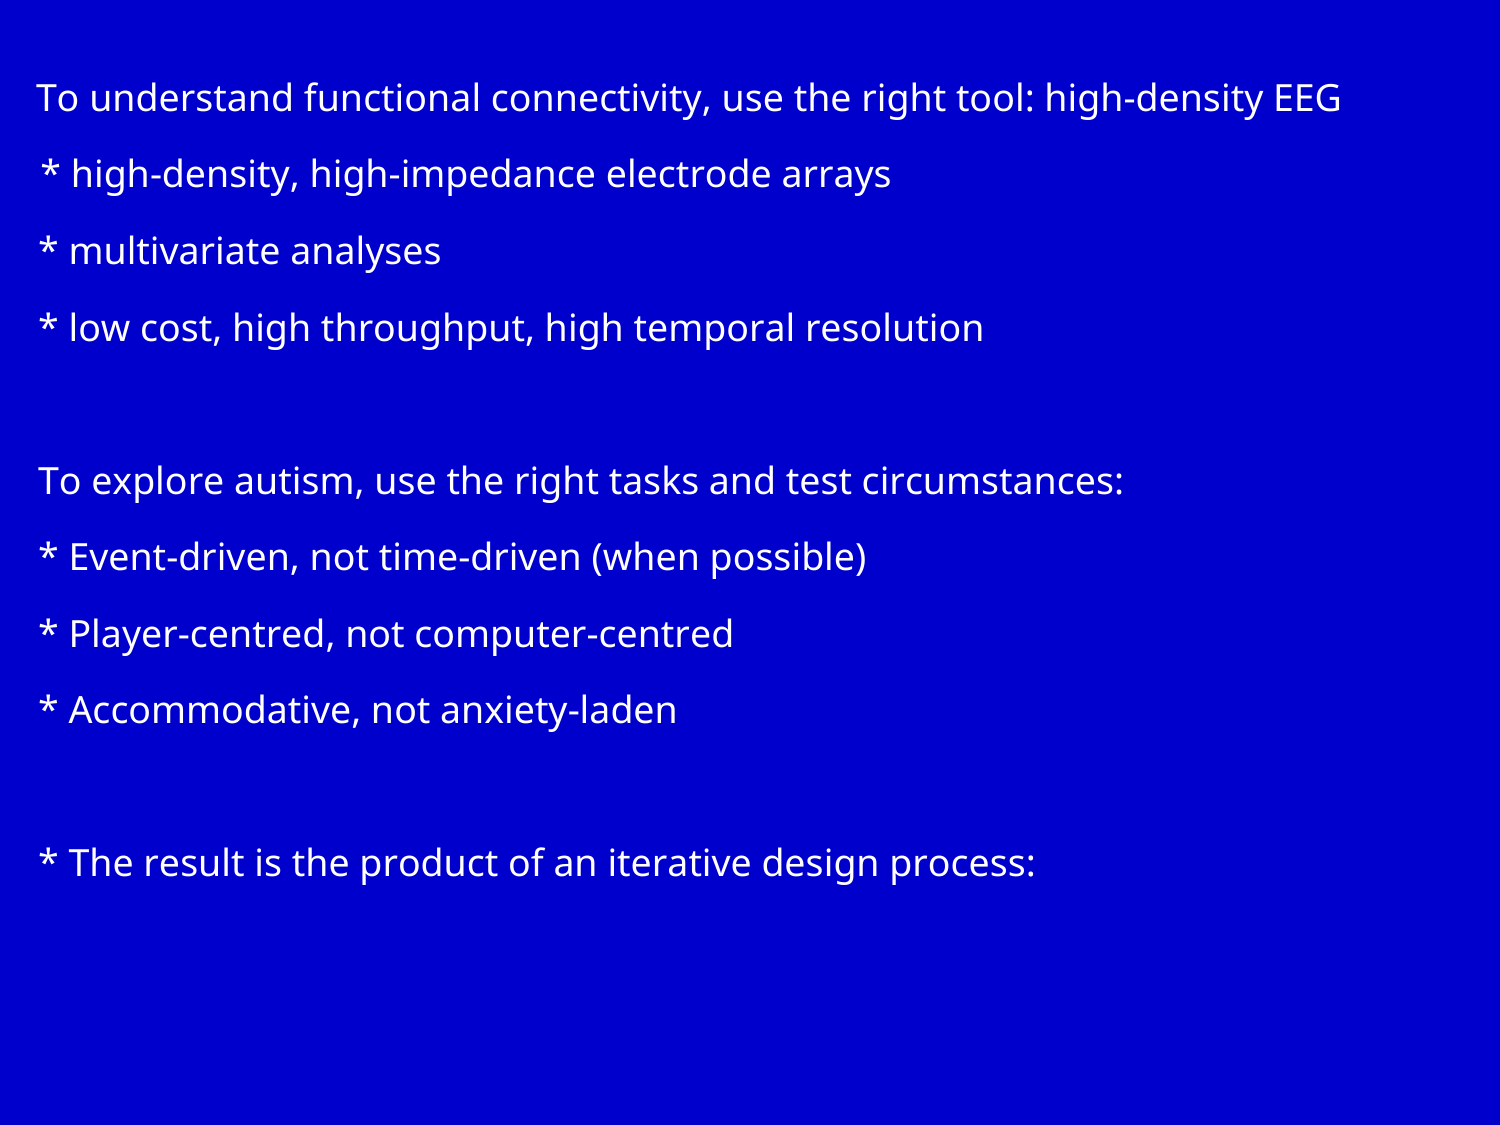

# To understand functional connectivity, use the right tool: high-density EEG * high-density, high-impedance electrode arrays * multivariate analyses * low cost, high throughput, high temporal resolution To explore autism, use the right tasks and test circumstances: * Event-driven, not time-driven (when possible) * Player-centred, not computer-centred * Accommodative, not anxiety-laden * The result is the product of an iterative design process: